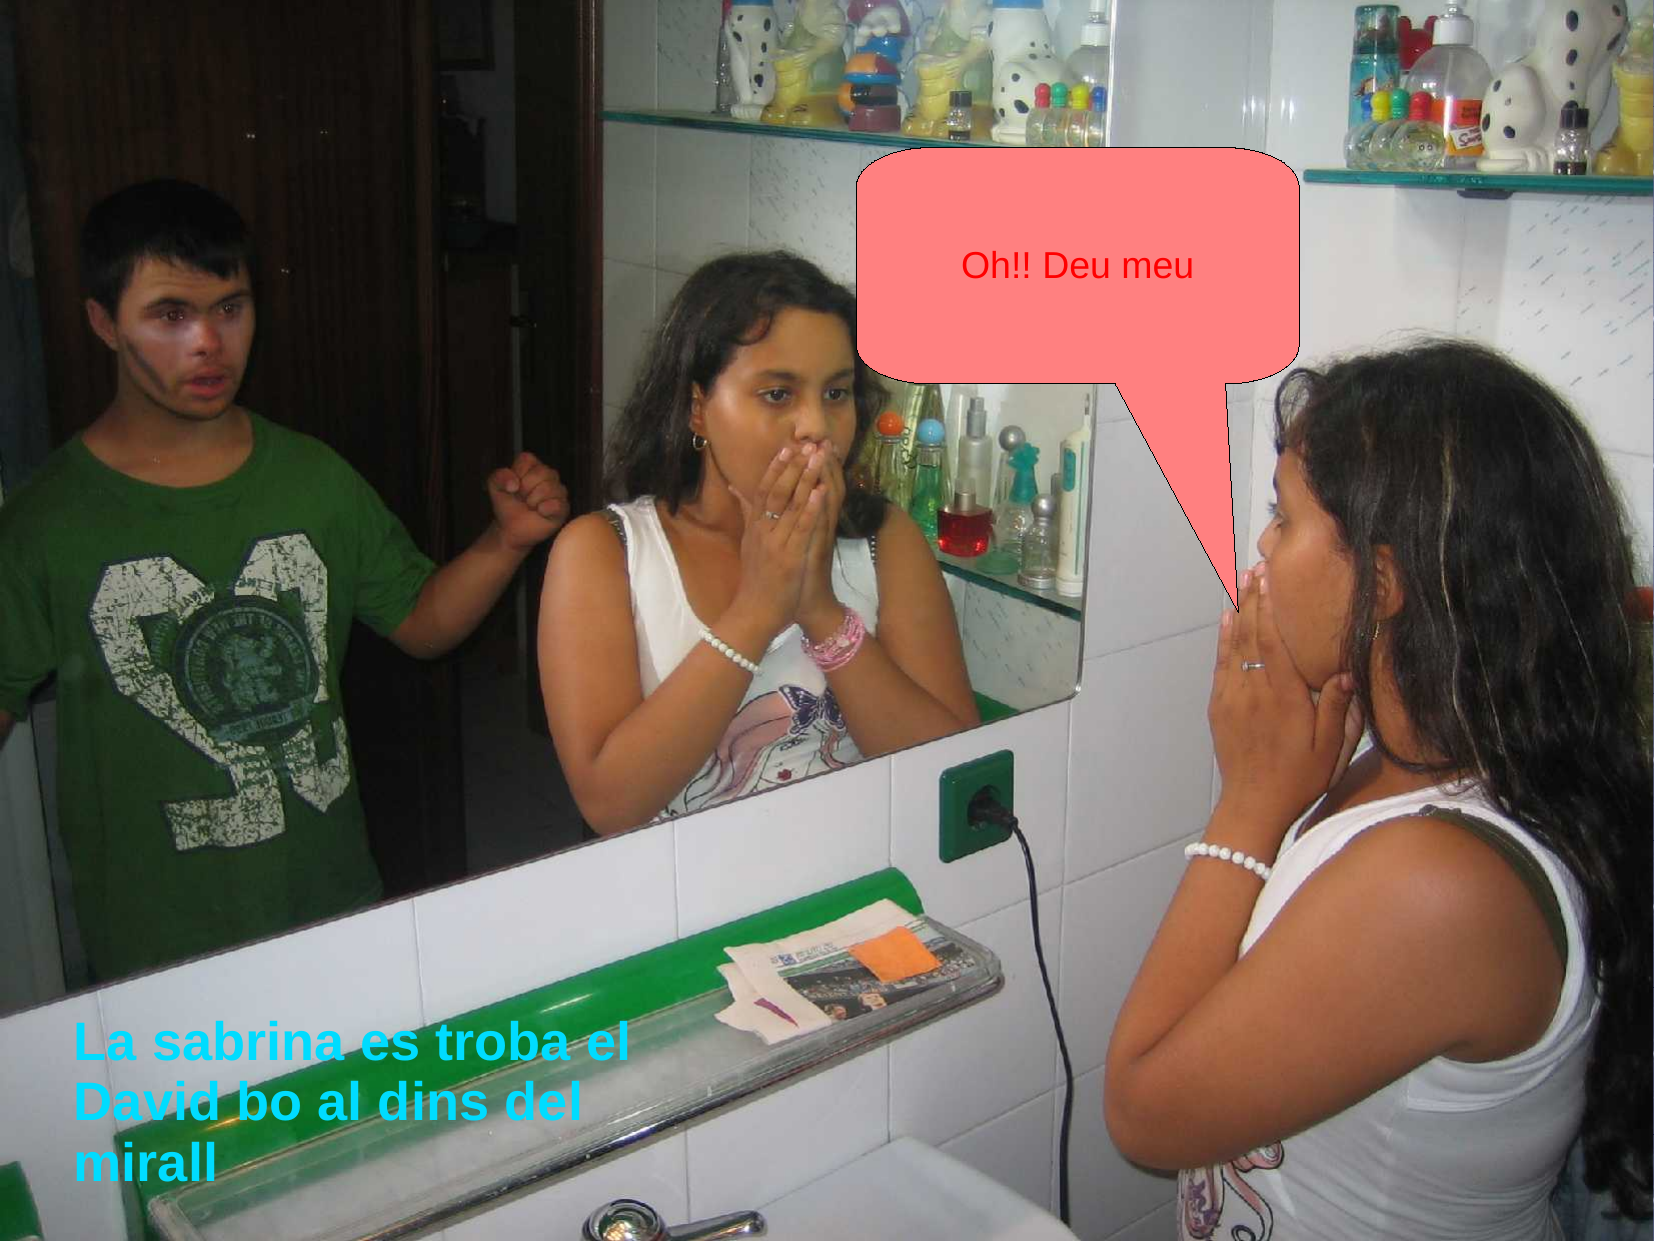

#
Oh!! Deu meu
La sabrina es troba el David bo al dins del mirall